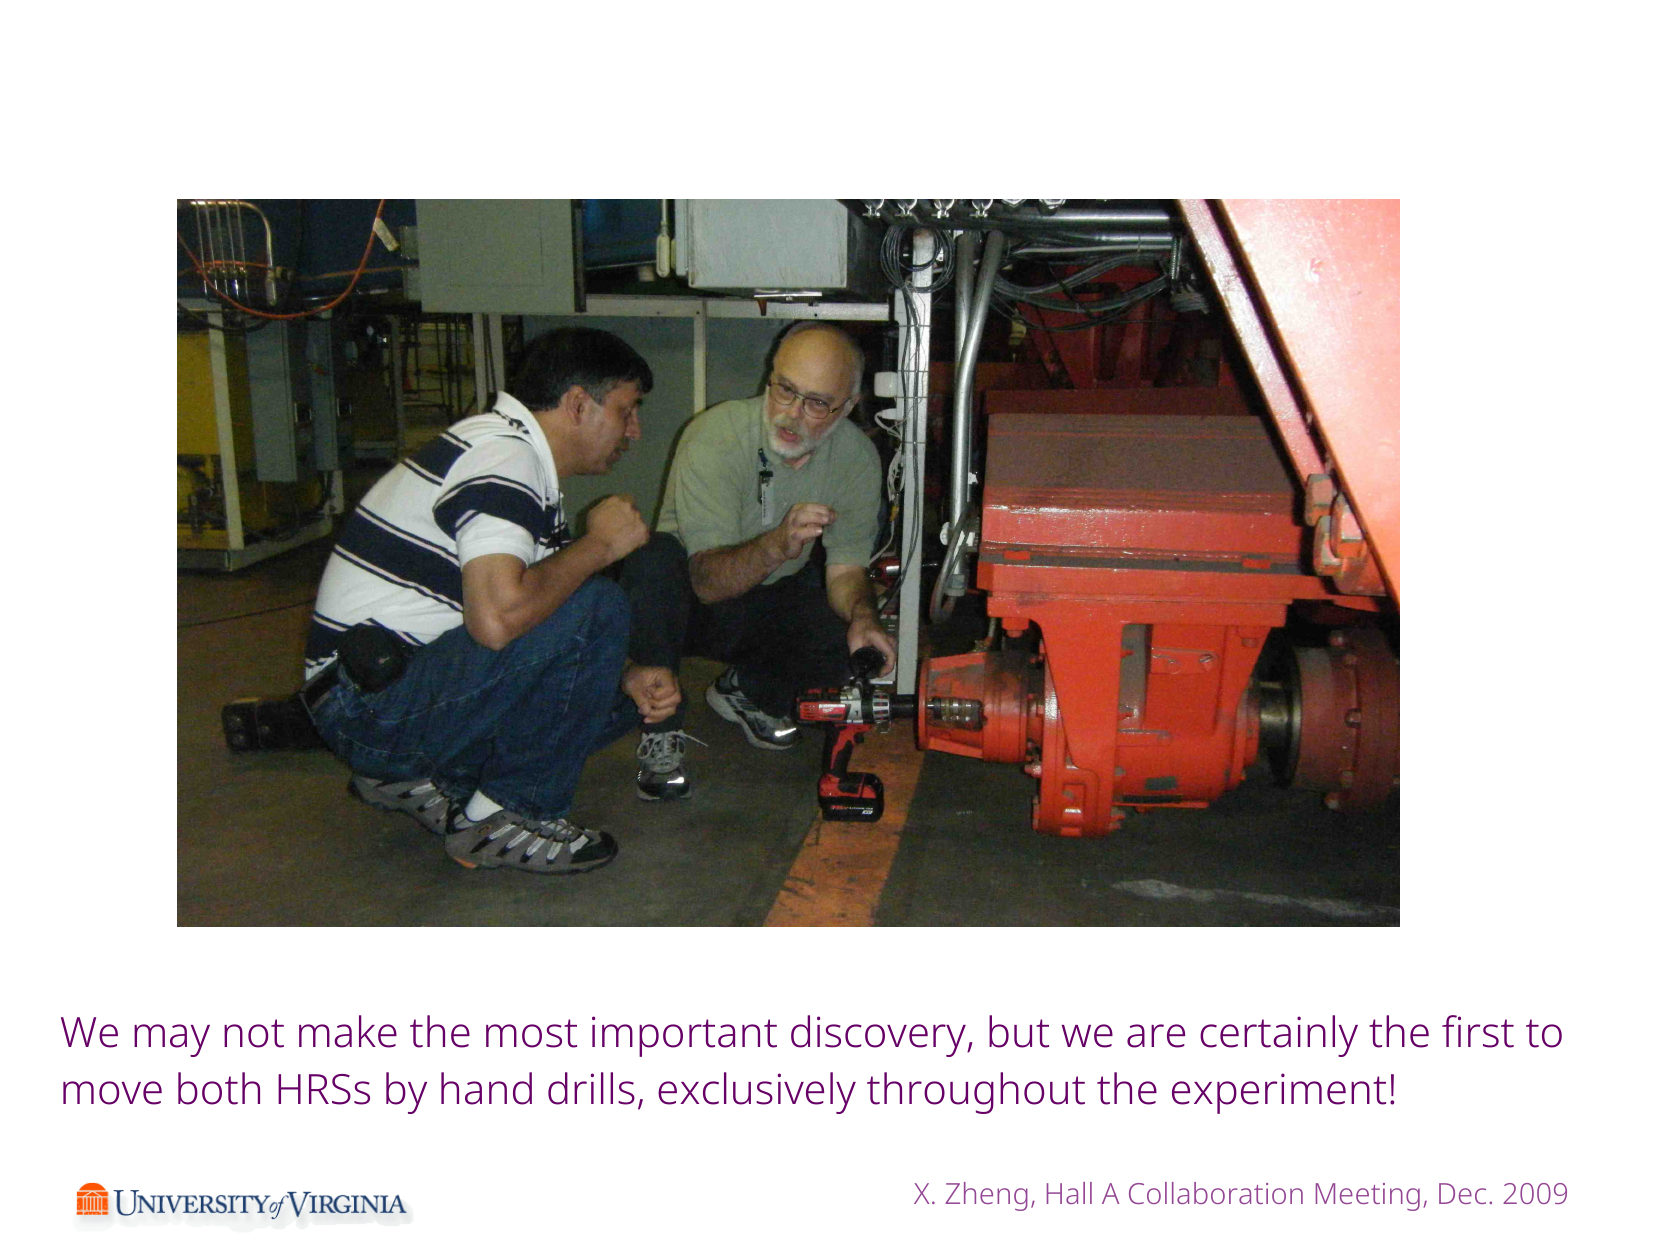

We may not make the most important discovery, but we are certainly the first to move both HRSs by hand drills, exclusively throughout the experiment!